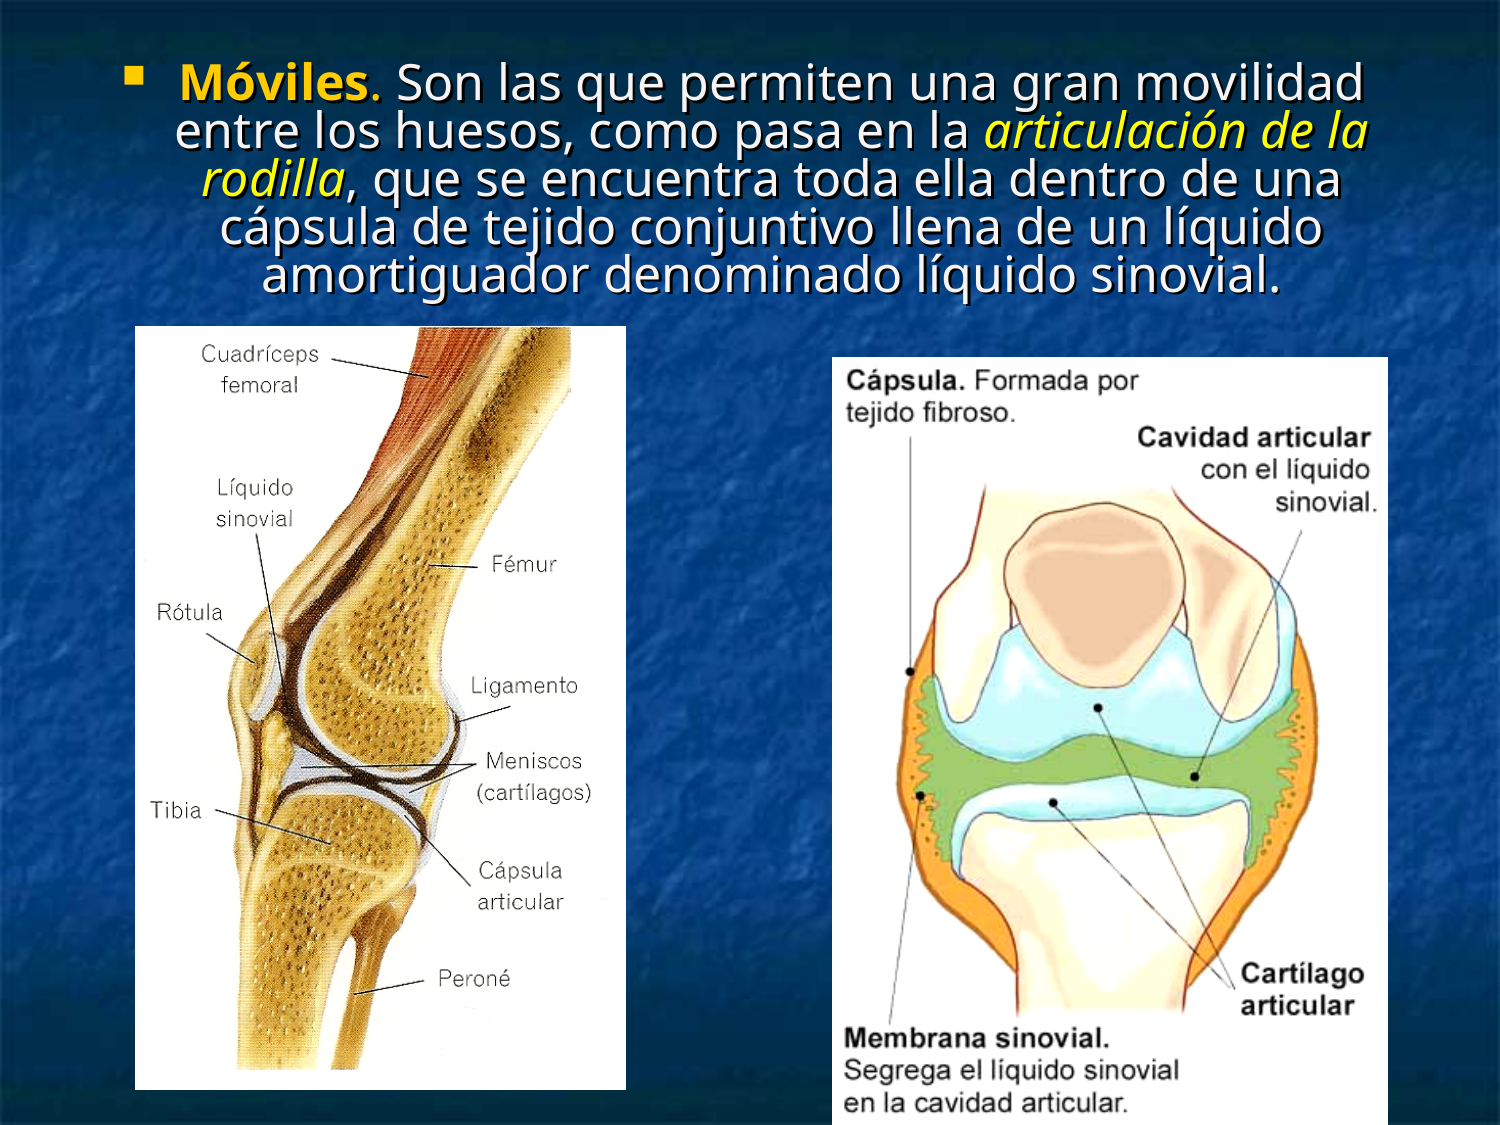

# Móviles. Son las que permiten una gran movilidad entre los huesos, como pasa en la articulación de la rodilla, que se encuentra toda ella dentro de una cápsula de tejido conjuntivo llena de un líquido amortiguador denominado líquido sinovial.